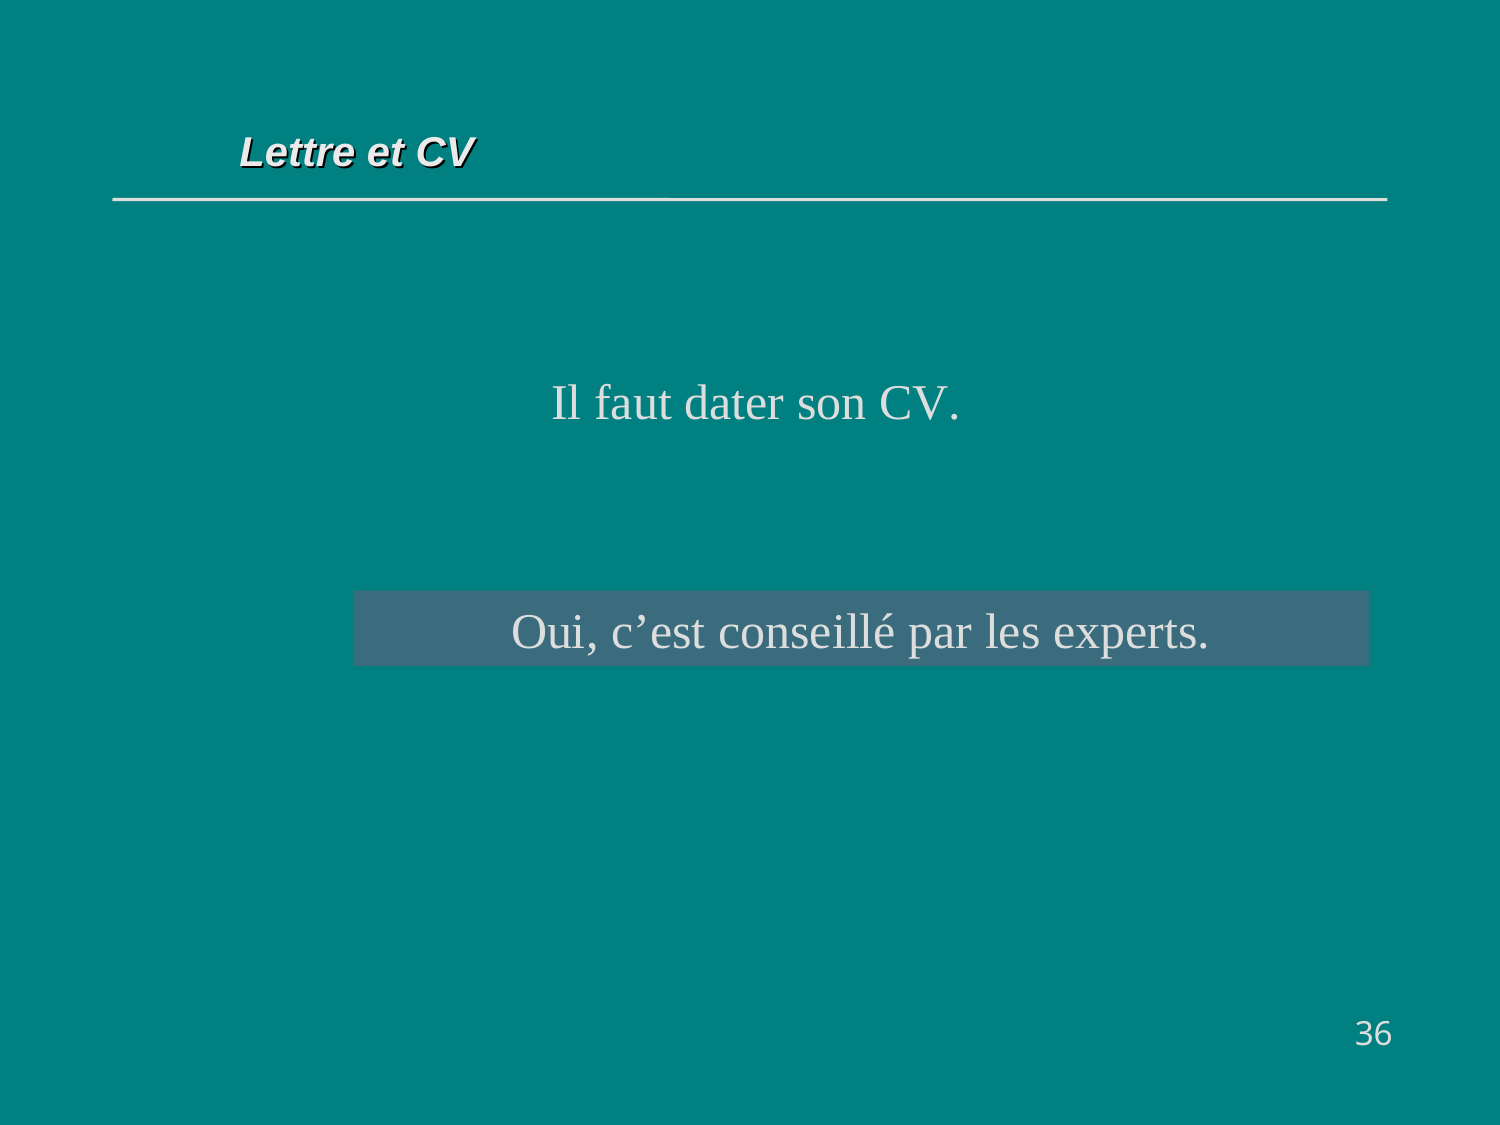

Lettre et CV
Il faut dater son CV.
V / F ?
Oui, c’est conseillé par les experts.
36